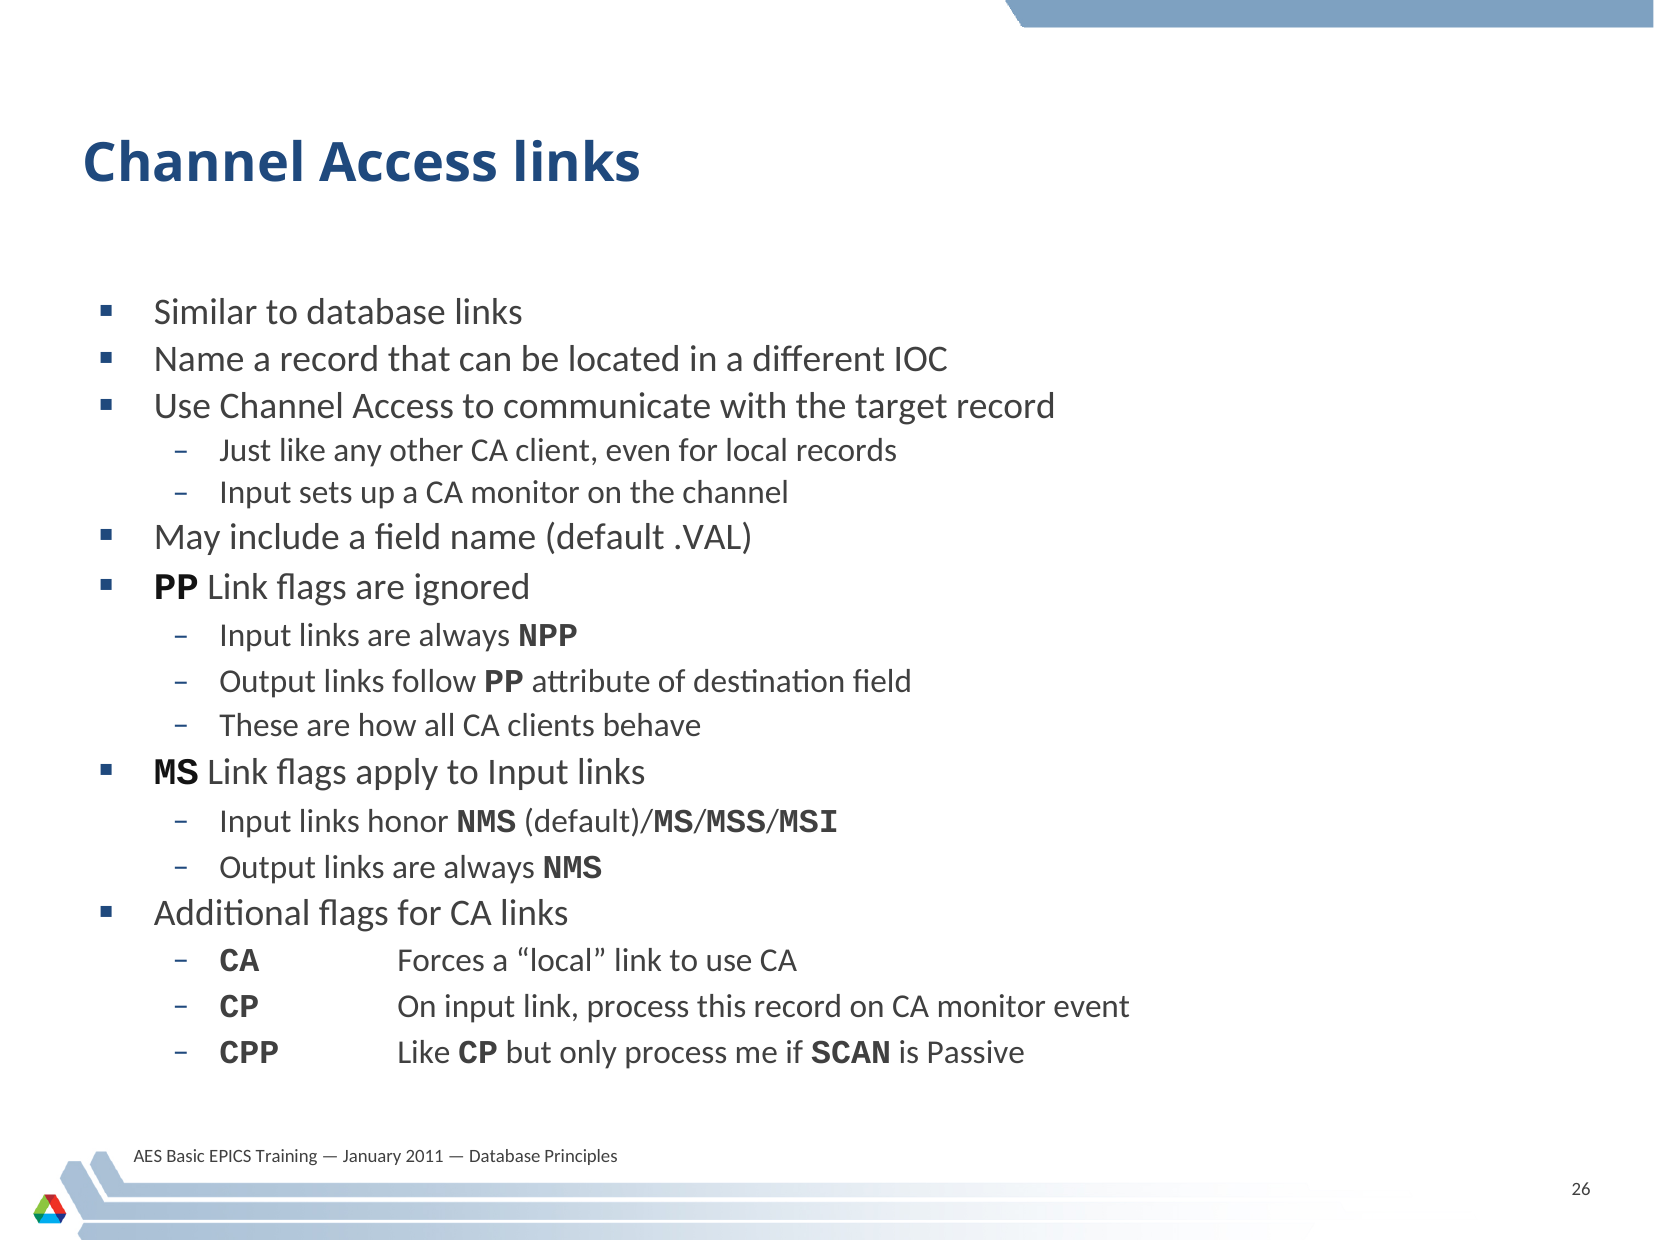

# Channel Access links
Similar to database links
Name a record that can be located in a different IOC
Use Channel Access to communicate with the target record
Just like any other CA client, even for local records
Input sets up a CA monitor on the channel
May include a field name (default .VAL)
PP Link flags are ignored
Input links are always NPP
Output links follow PP attribute of destination field
These are how all CA clients behave
MS Link flags apply to Input links
Input links honor NMS (default)/MS/MSS/MSI
Output links are always NMS
Additional flags for CA links
CA 	Forces a “local” link to use CA
CP 	On input link, process this record on CA monitor event
CPP	Like CP but only process me if SCAN is Passive
AES Basic EPICS Training — January 2011 — Database Principles
26